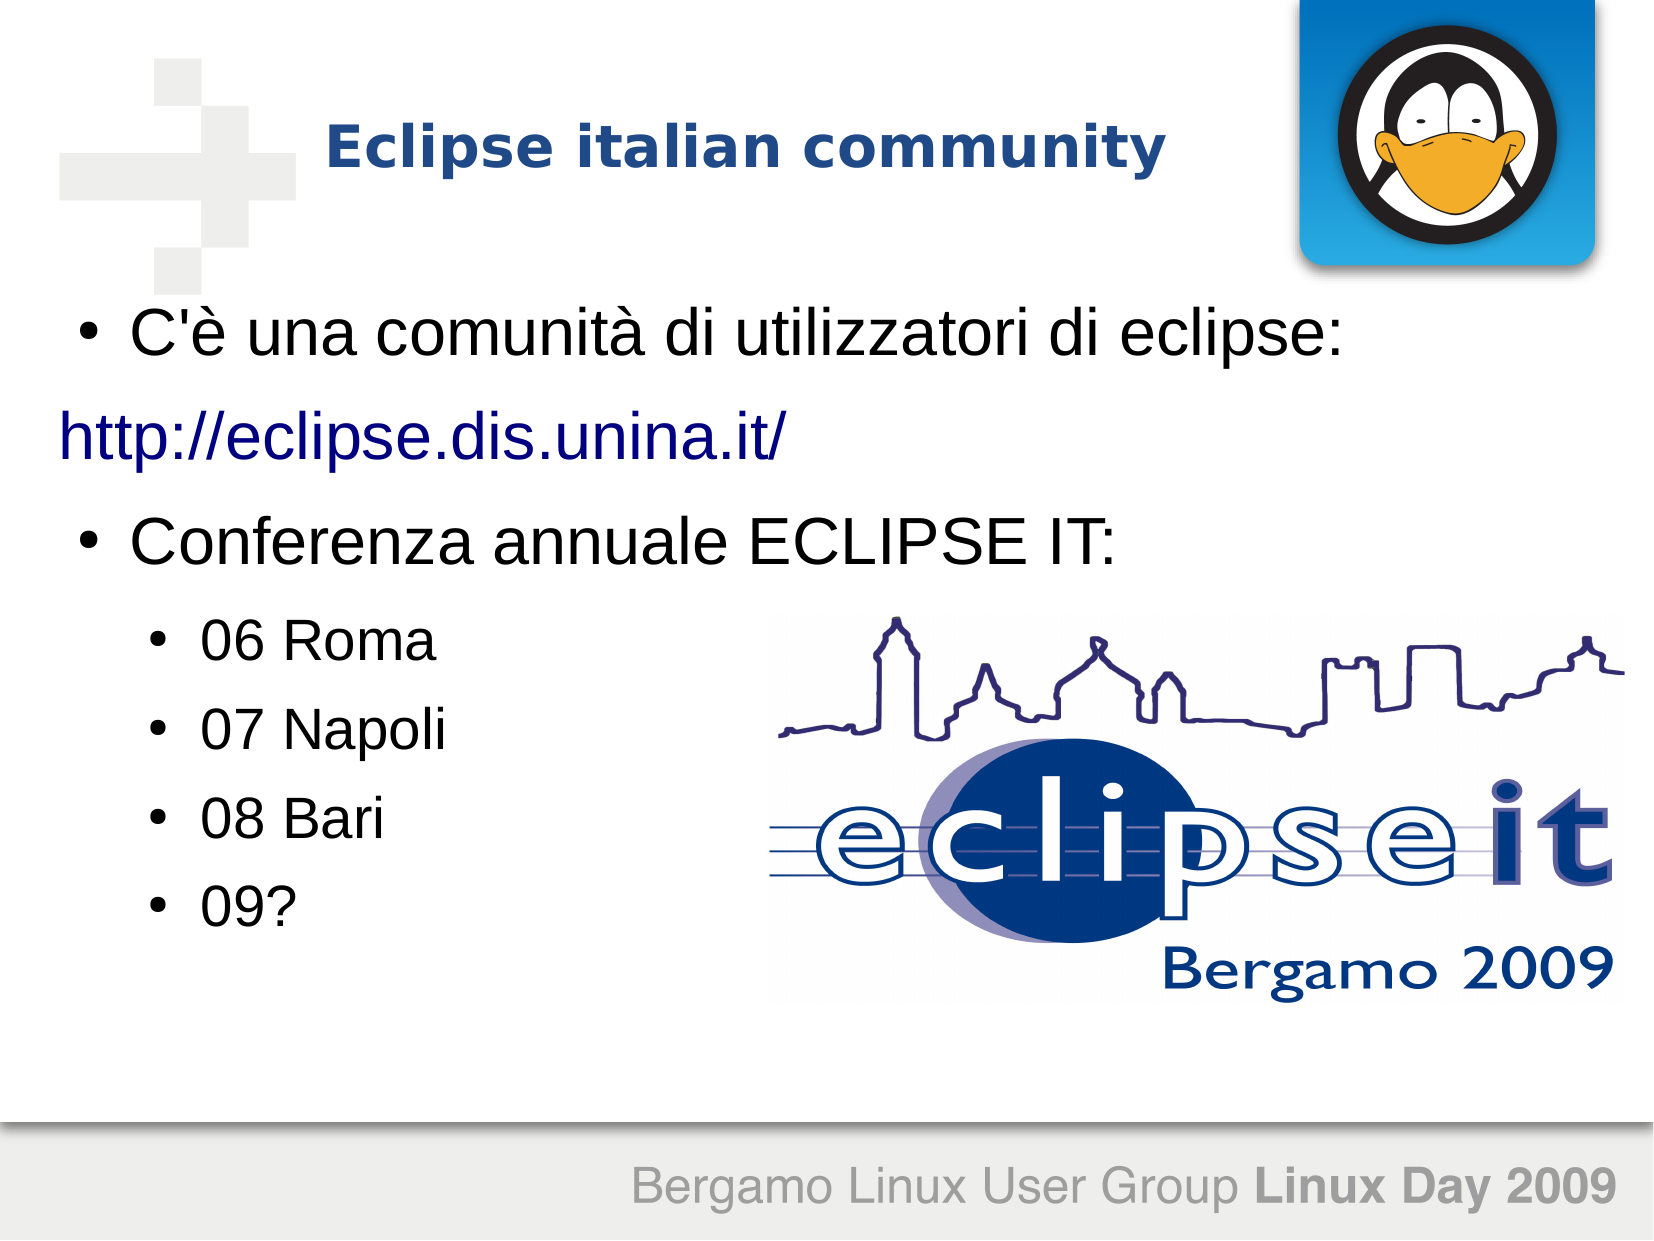

# Eclipse italian community
C'è una comunità di utilizzatori di eclipse:
http://eclipse.dis.unina.it/
Conferenza annuale ECLIPSE IT:
06 Roma
07 Napoli
08 Bari
09?